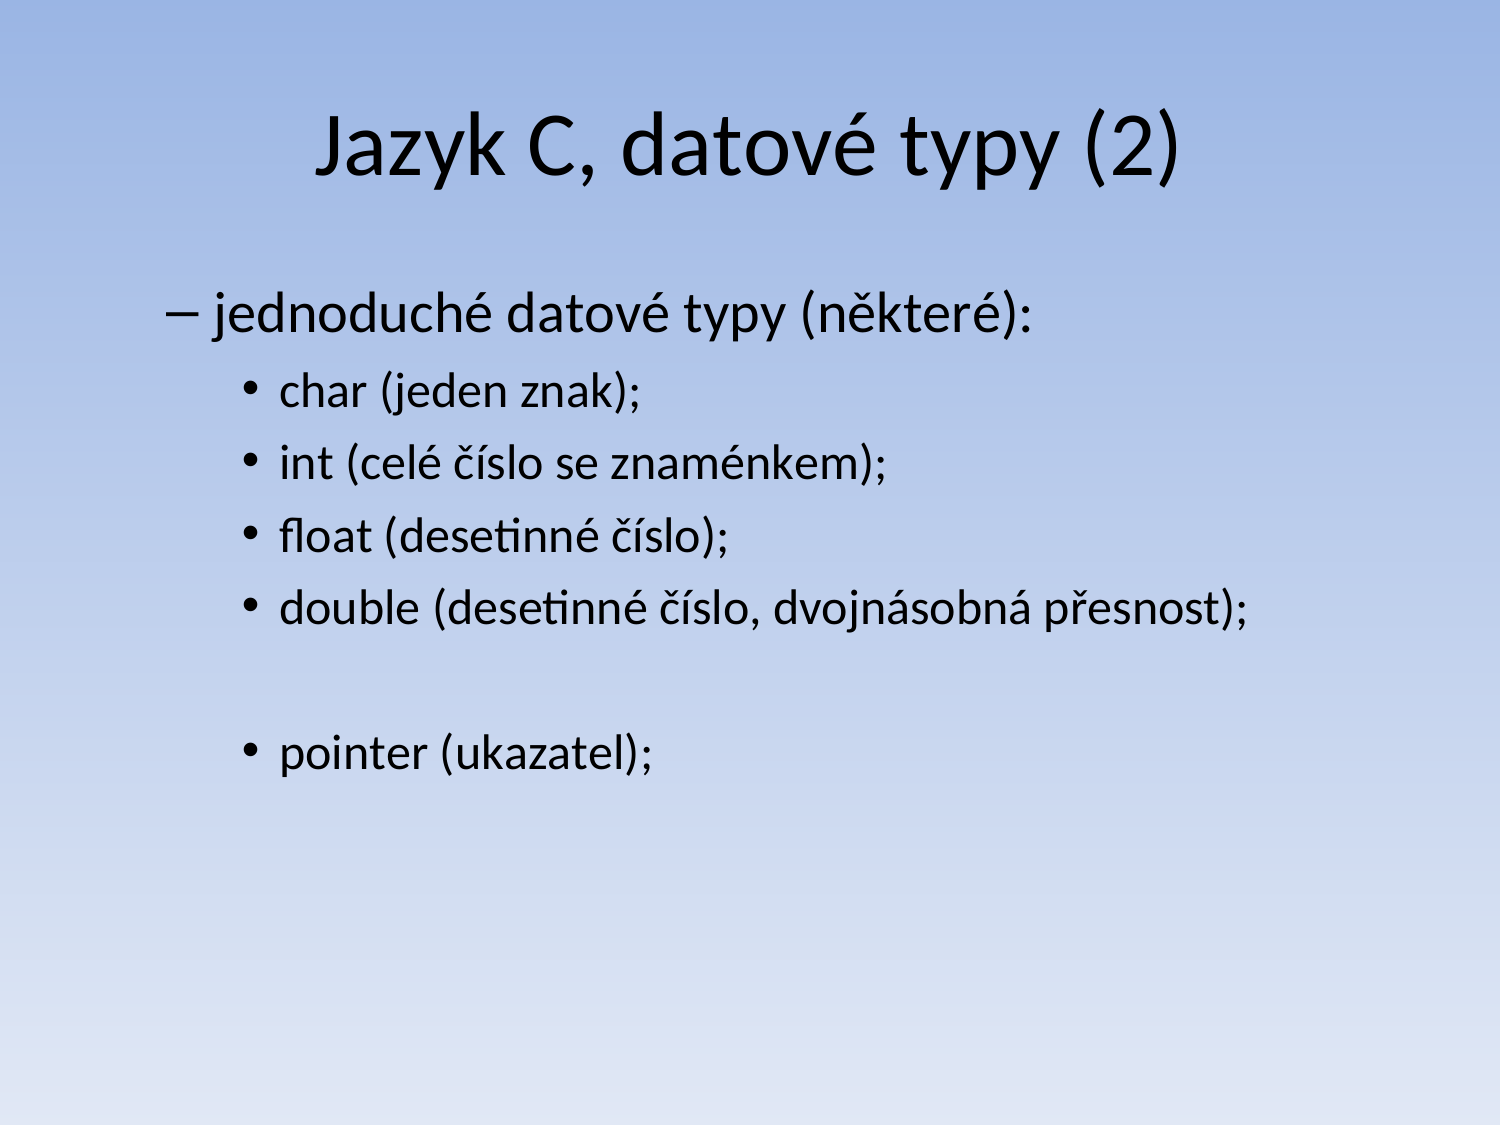

# Jazyk C, datové typy (2)
jednoduché datové typy (některé):
char (jeden znak);
int (celé číslo se znaménkem);
float (desetinné číslo);
double (desetinné číslo, dvojnásobná přesnost);
pointer (ukazatel);